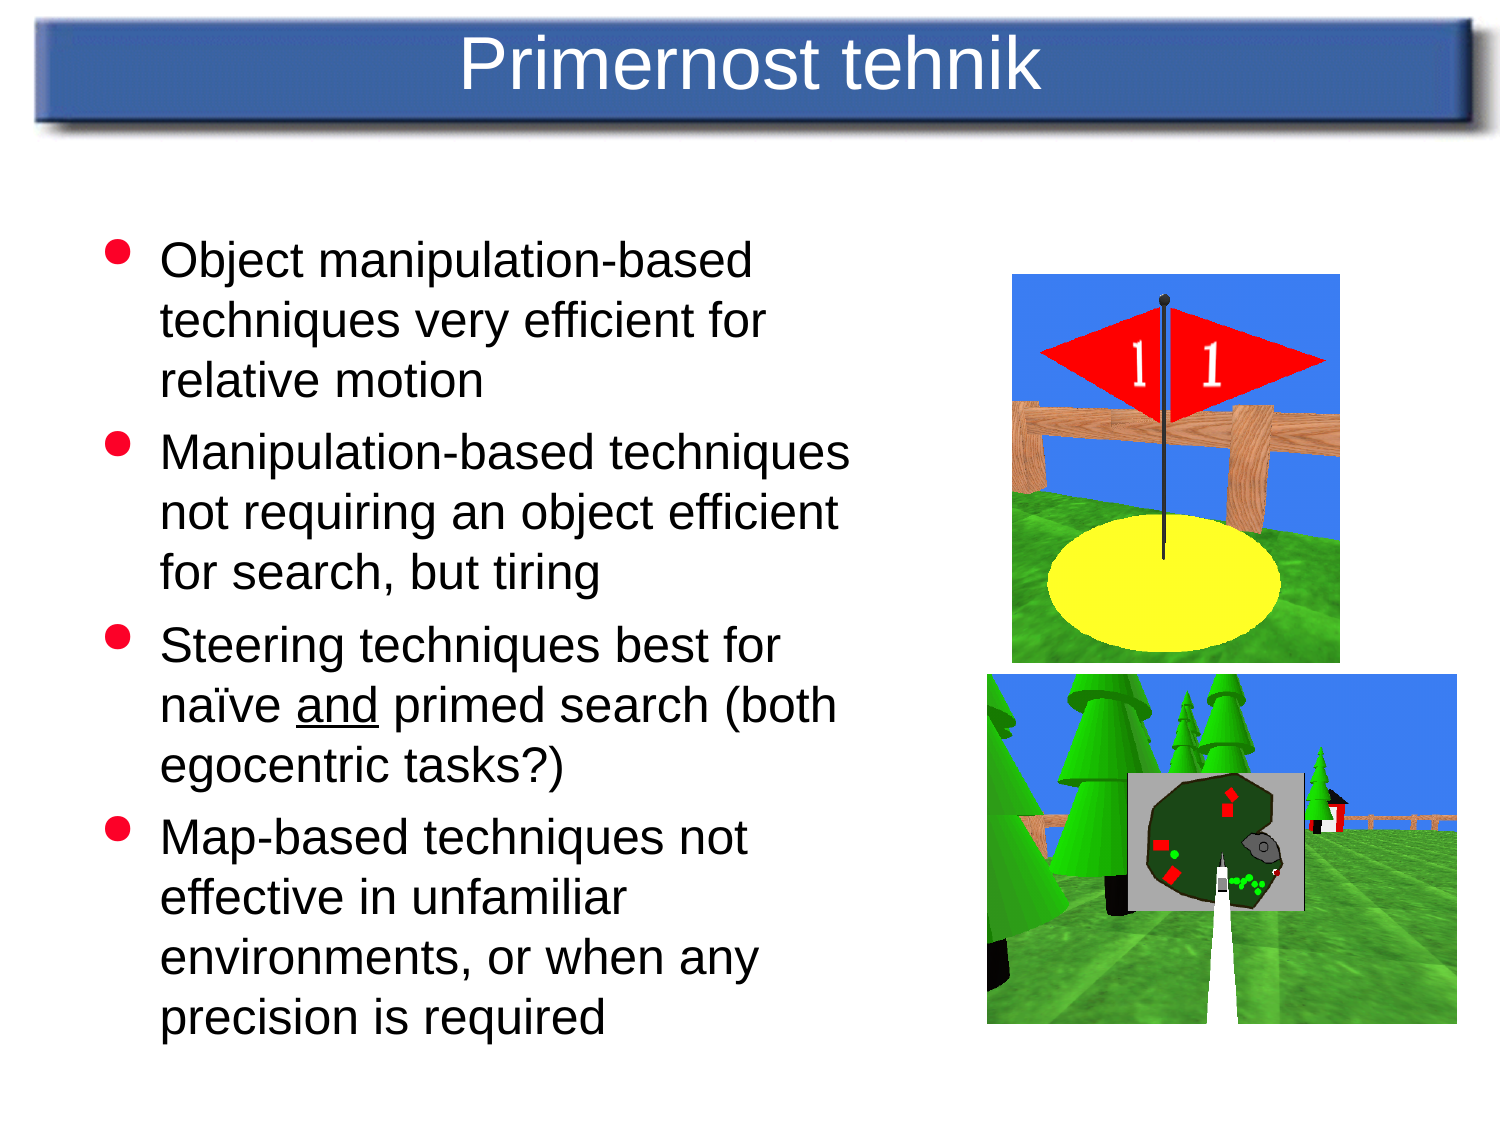

# Primernost tehnik
Object manipulation-based techniques very efficient for relative motion
Manipulation-based techniques not requiring an object efficient for search, but tiring
Steering techniques best for naïve and primed search (both egocentric tasks?)
Map-based techniques not effective in unfamiliar environments, or when any precision is required